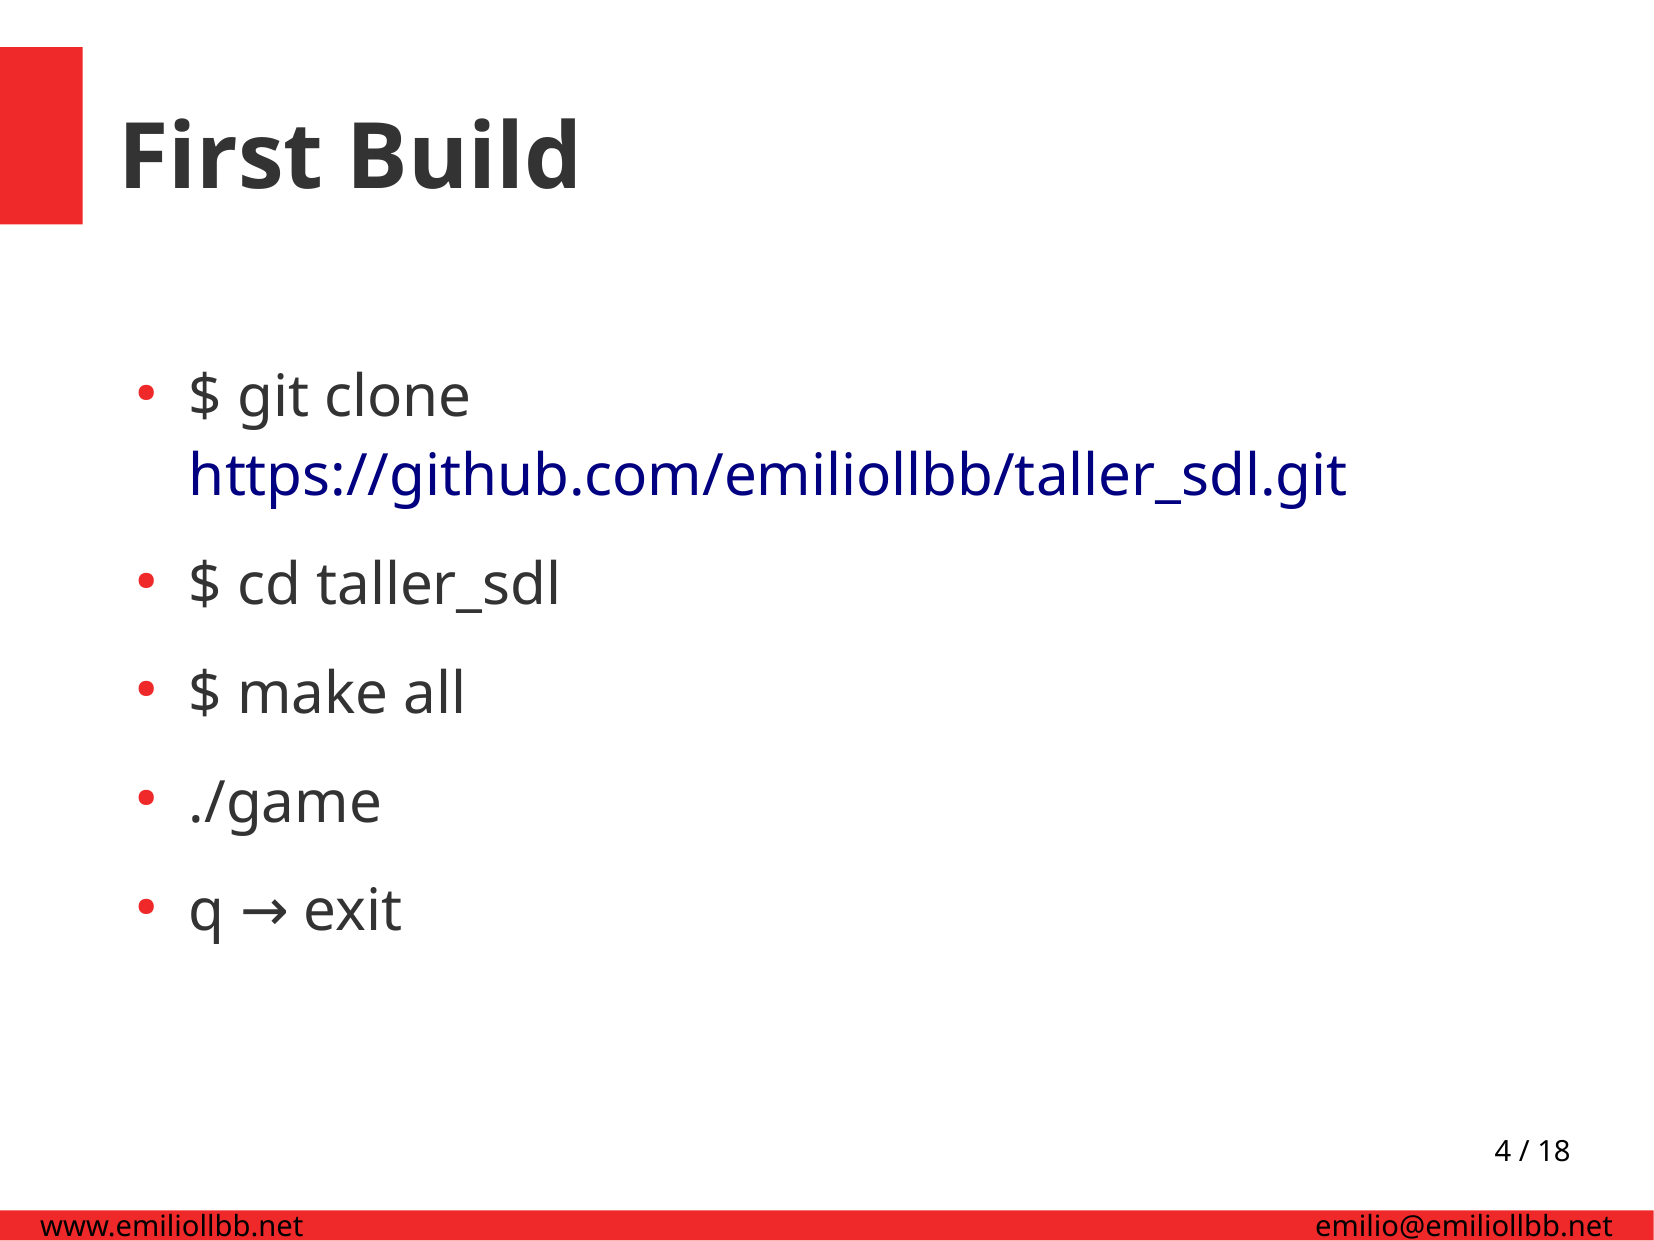

# First Build
$ git clone https://github.com/emiliollbb/taller_sdl.git
$ cd taller_sdl
$ make all
./game
q → exit
4